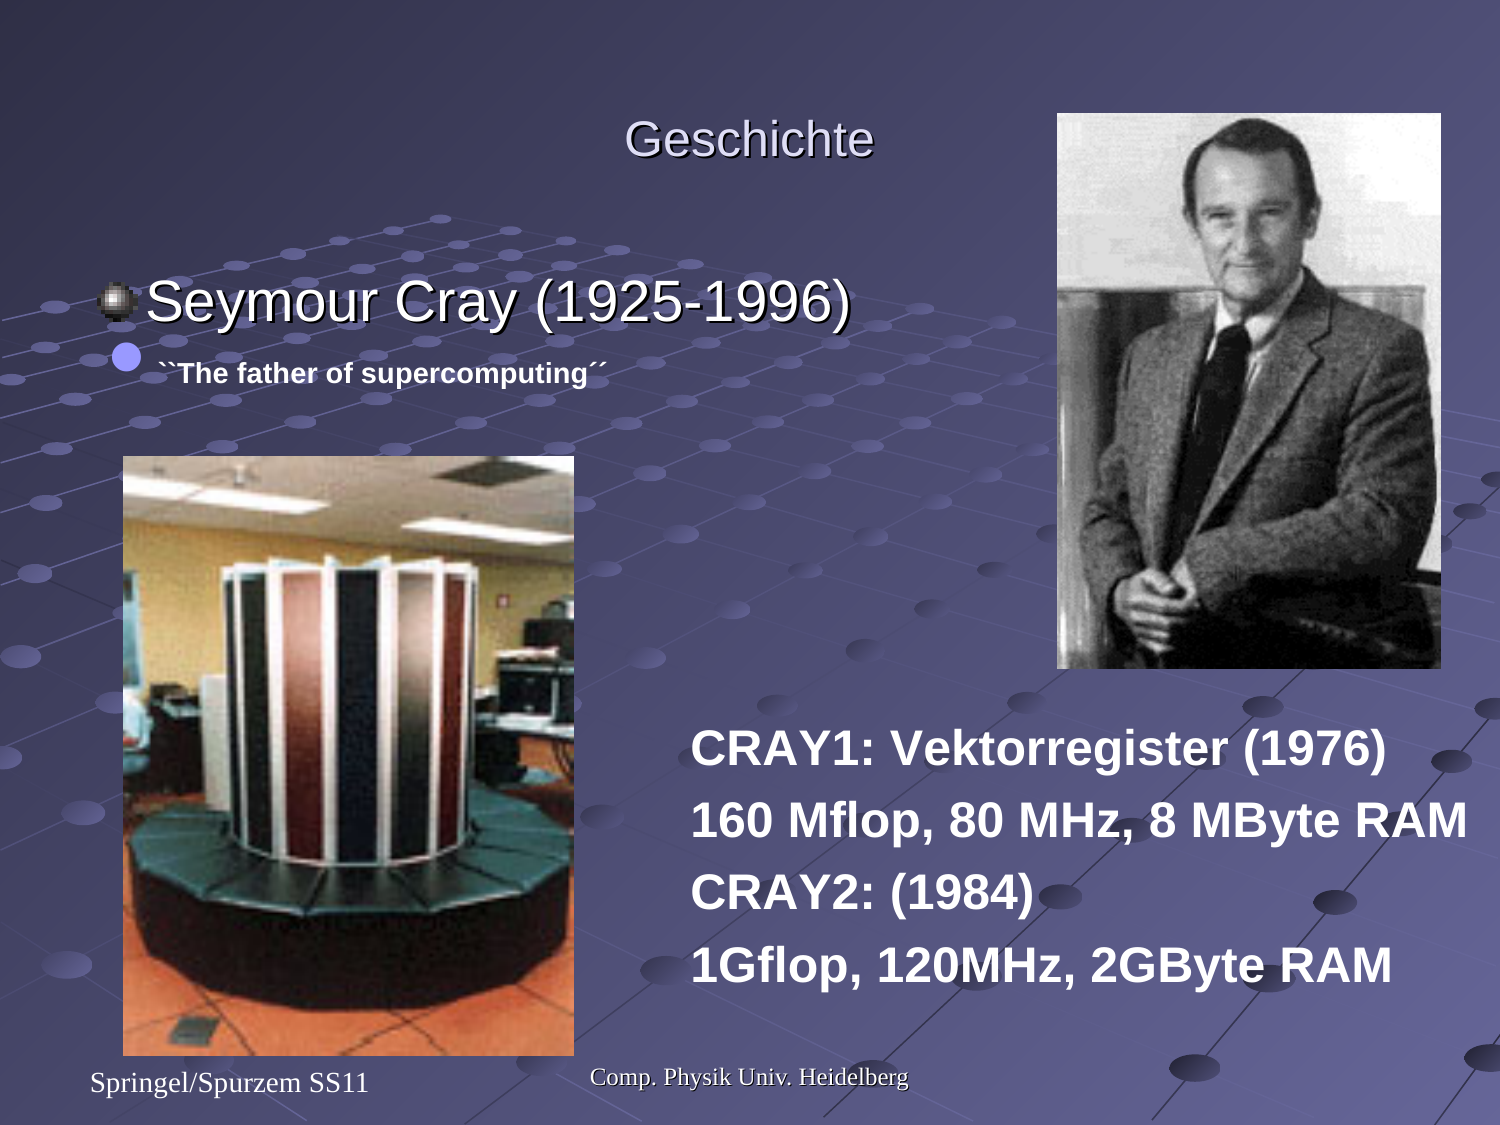

Geschichte
# Seymour Cray (1925-1996)‏
``The father of supercomputing´´
CRAY1: Vektorregister (1976)‏
160 Mflop, 80 MHz, 8 MByte RAM
CRAY2: (1984)‏
1Gflop, 120MHz, 2GByte RAM
August 22, 2002